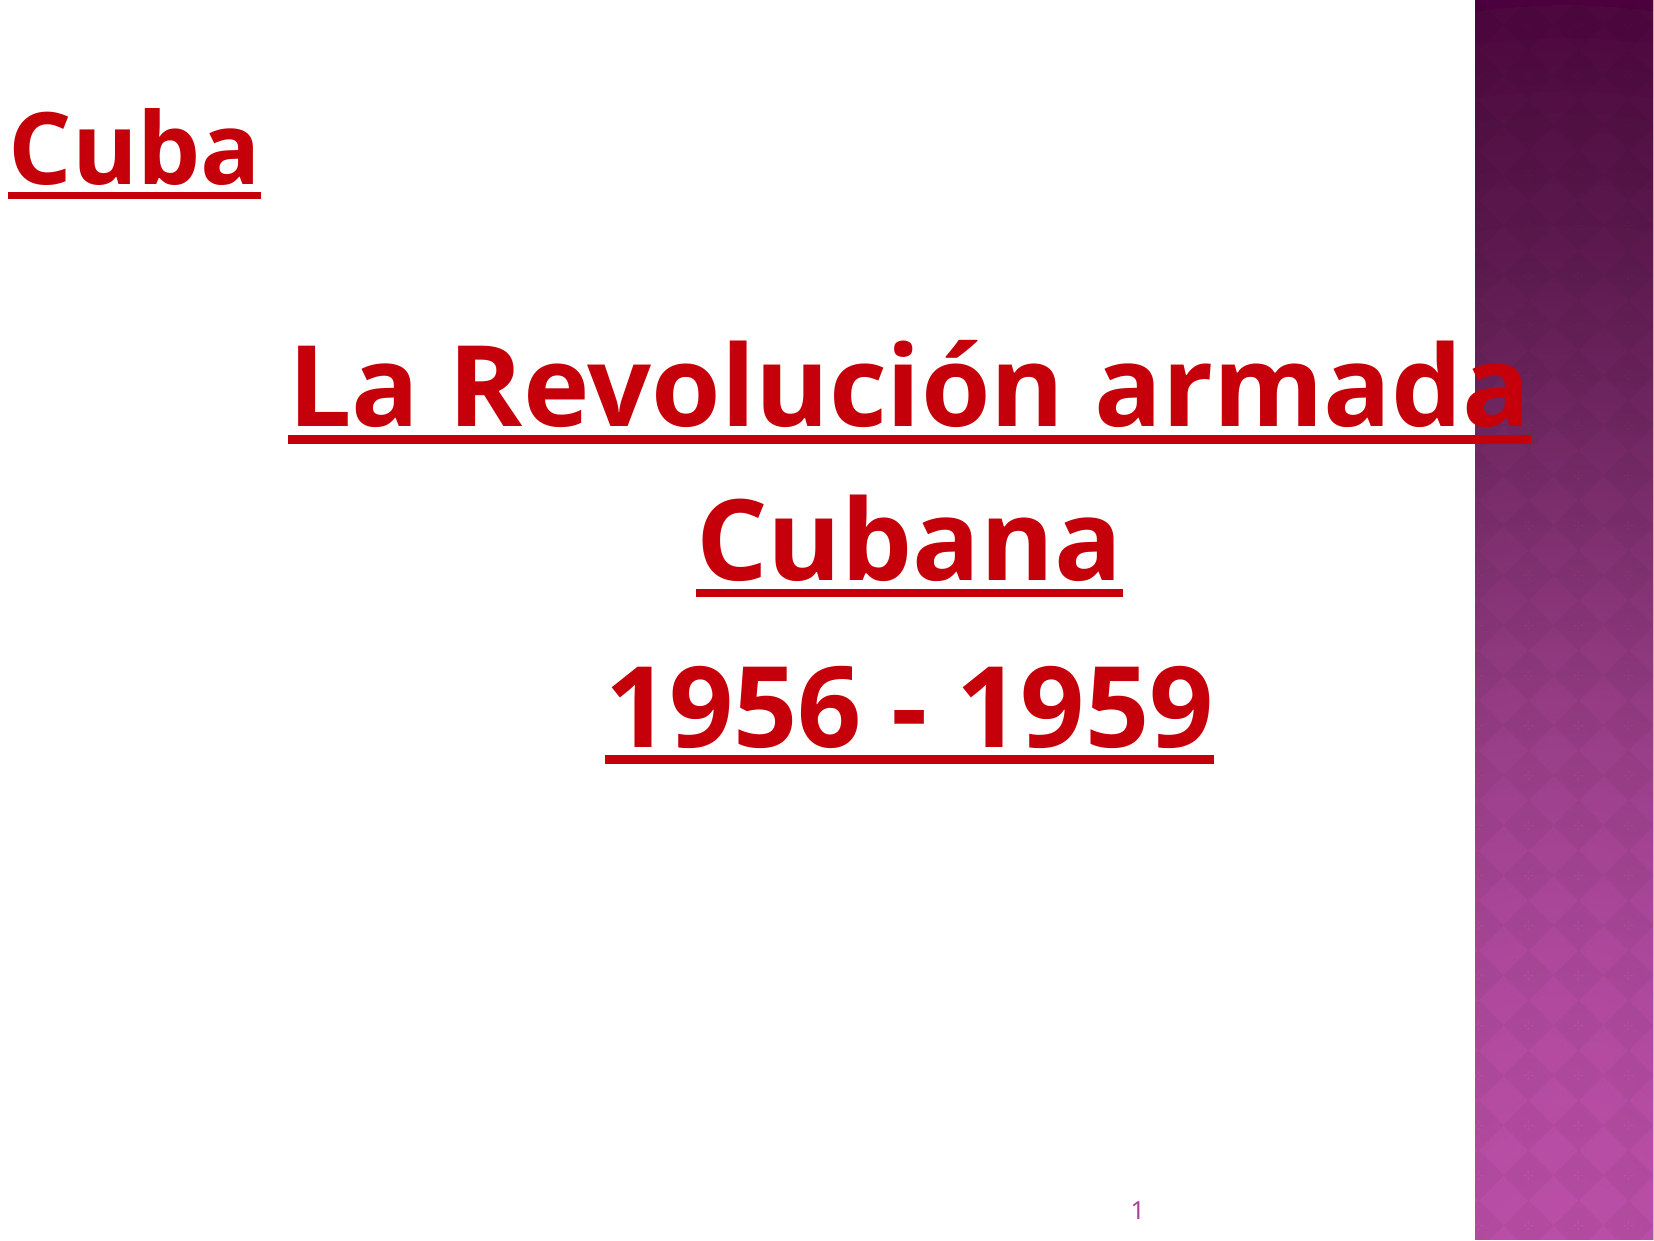

# Cuba
La Revolución armada Cubana
1956 - 1959